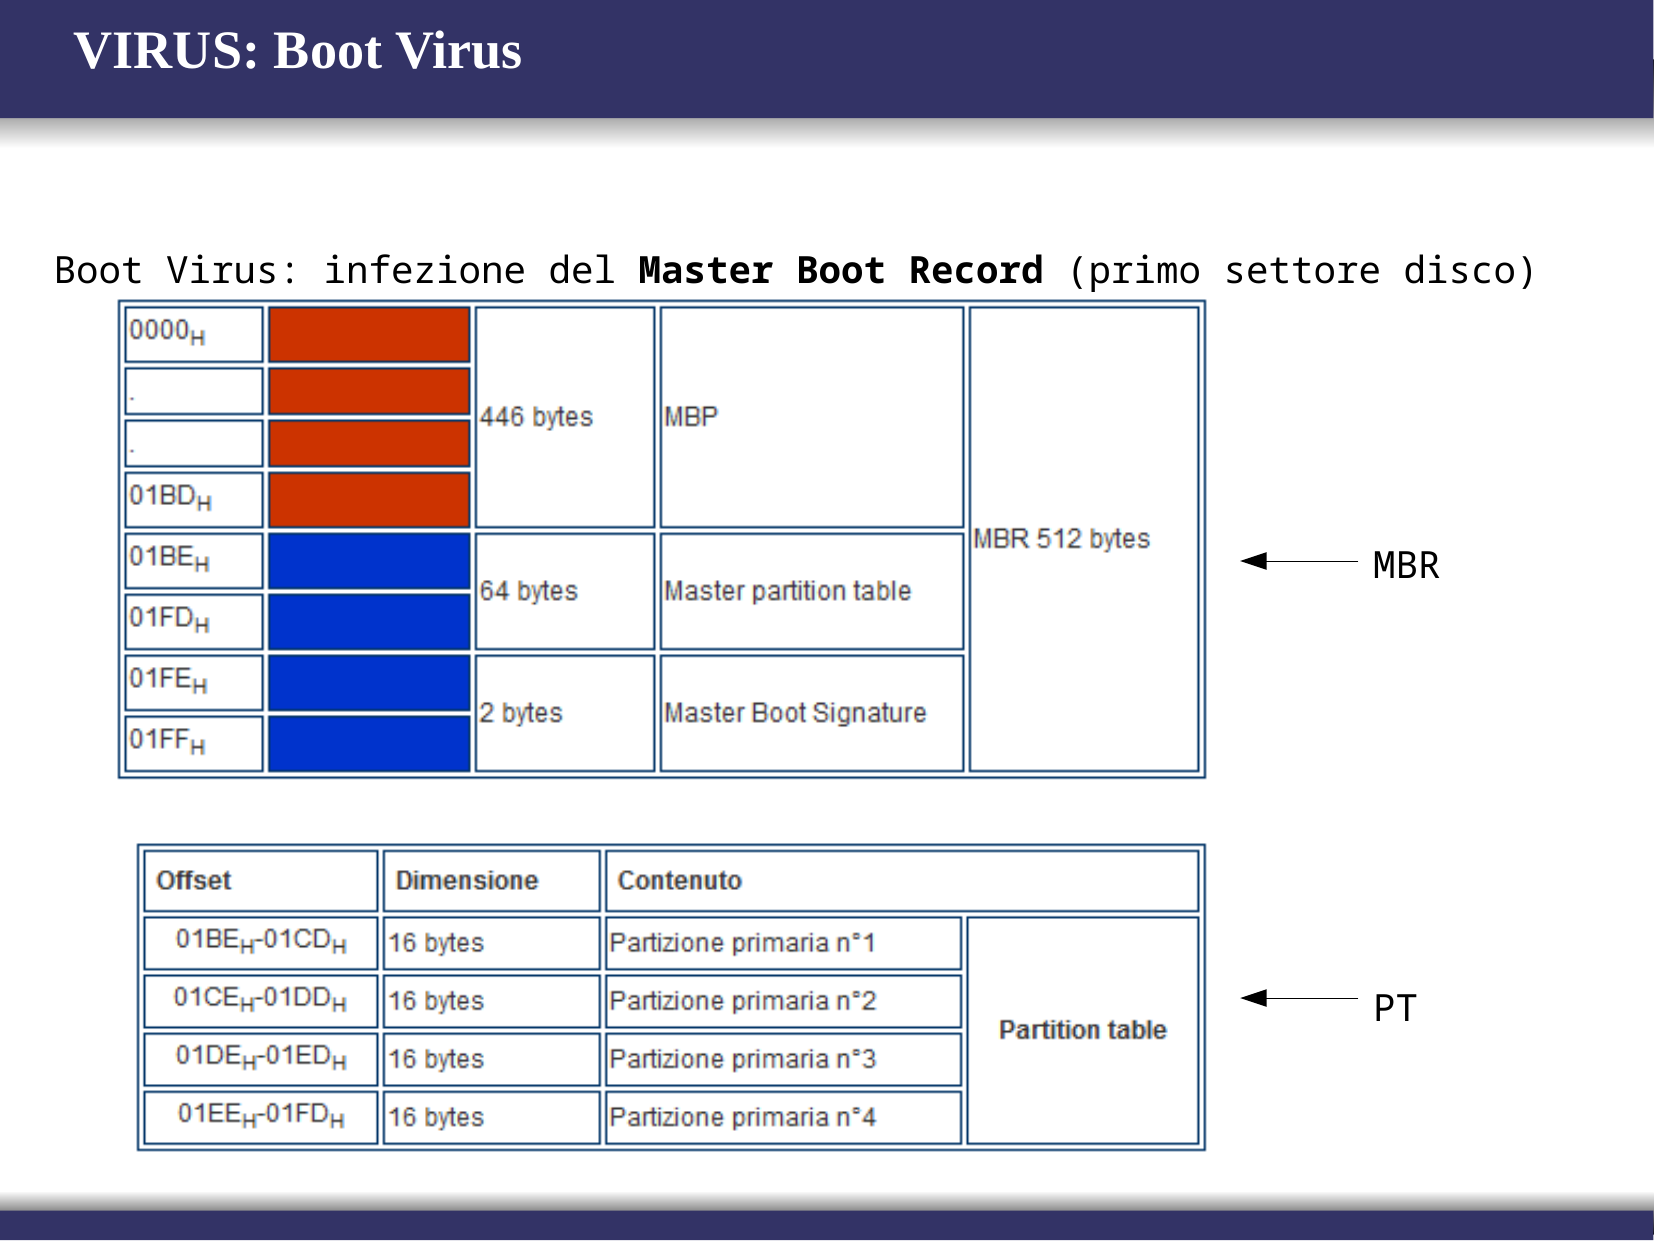

VIRUS: Boot Virus
Boot Virus: infezione del Master Boot Record (primo settore disco)
MBR
PT